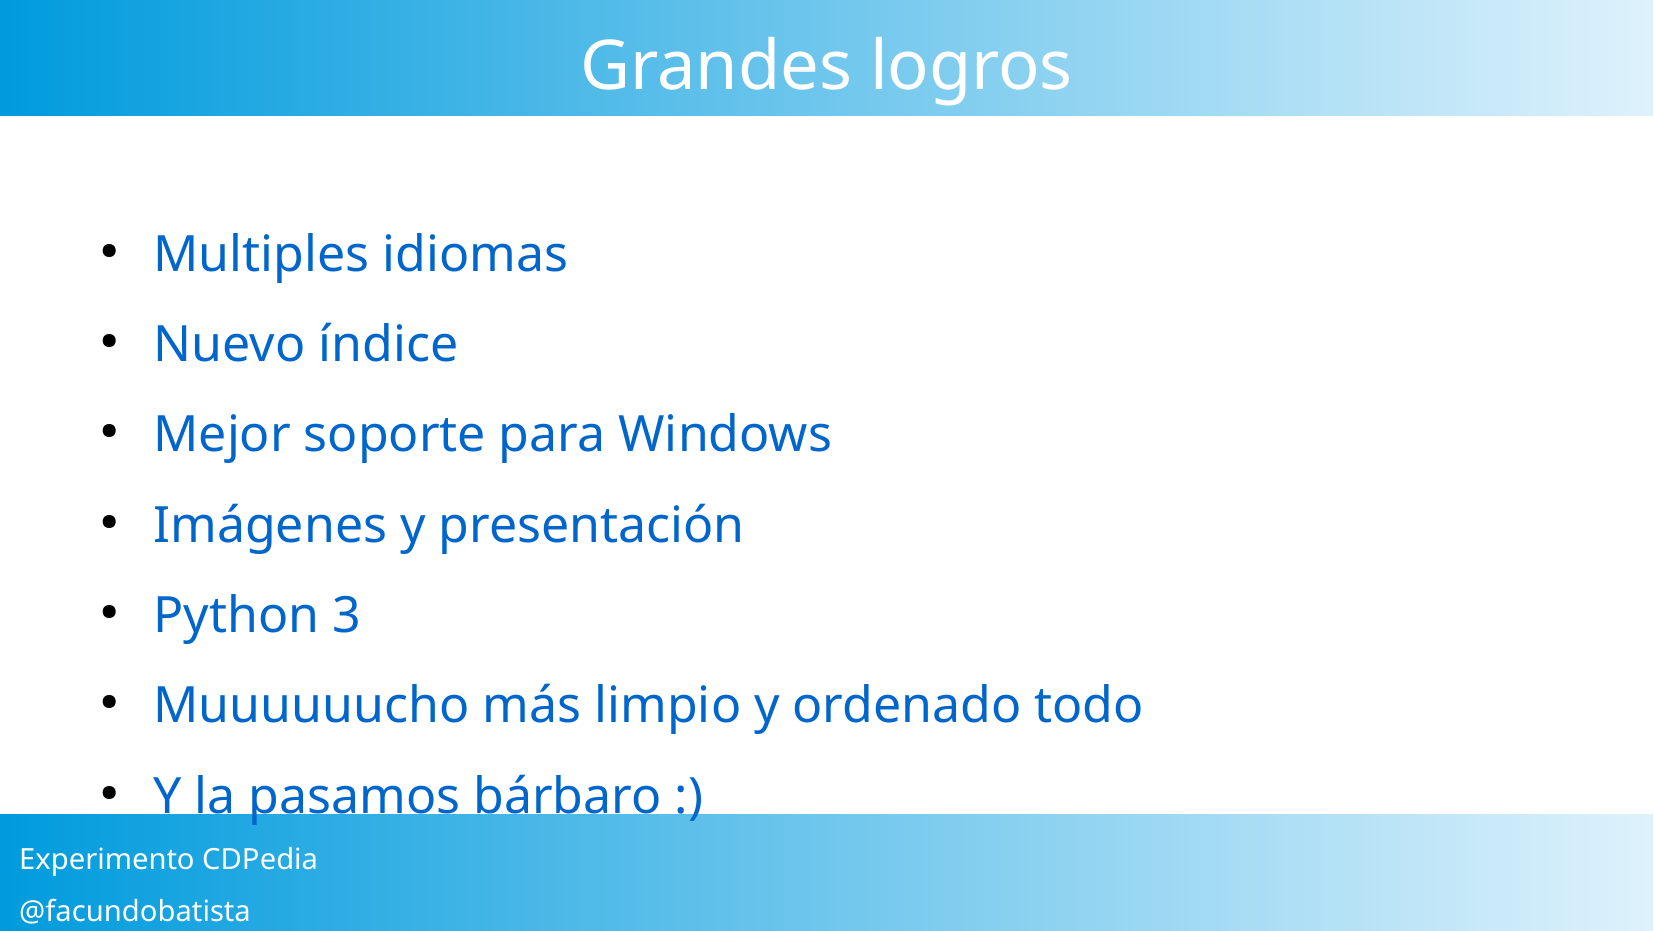

# Grandes logros
Multiples idiomas
Nuevo índice
Mejor soporte para Windows
Imágenes y presentación
Python 3
Muuuuuucho más limpio y ordenado todo
Y la pasamos bárbaro :)